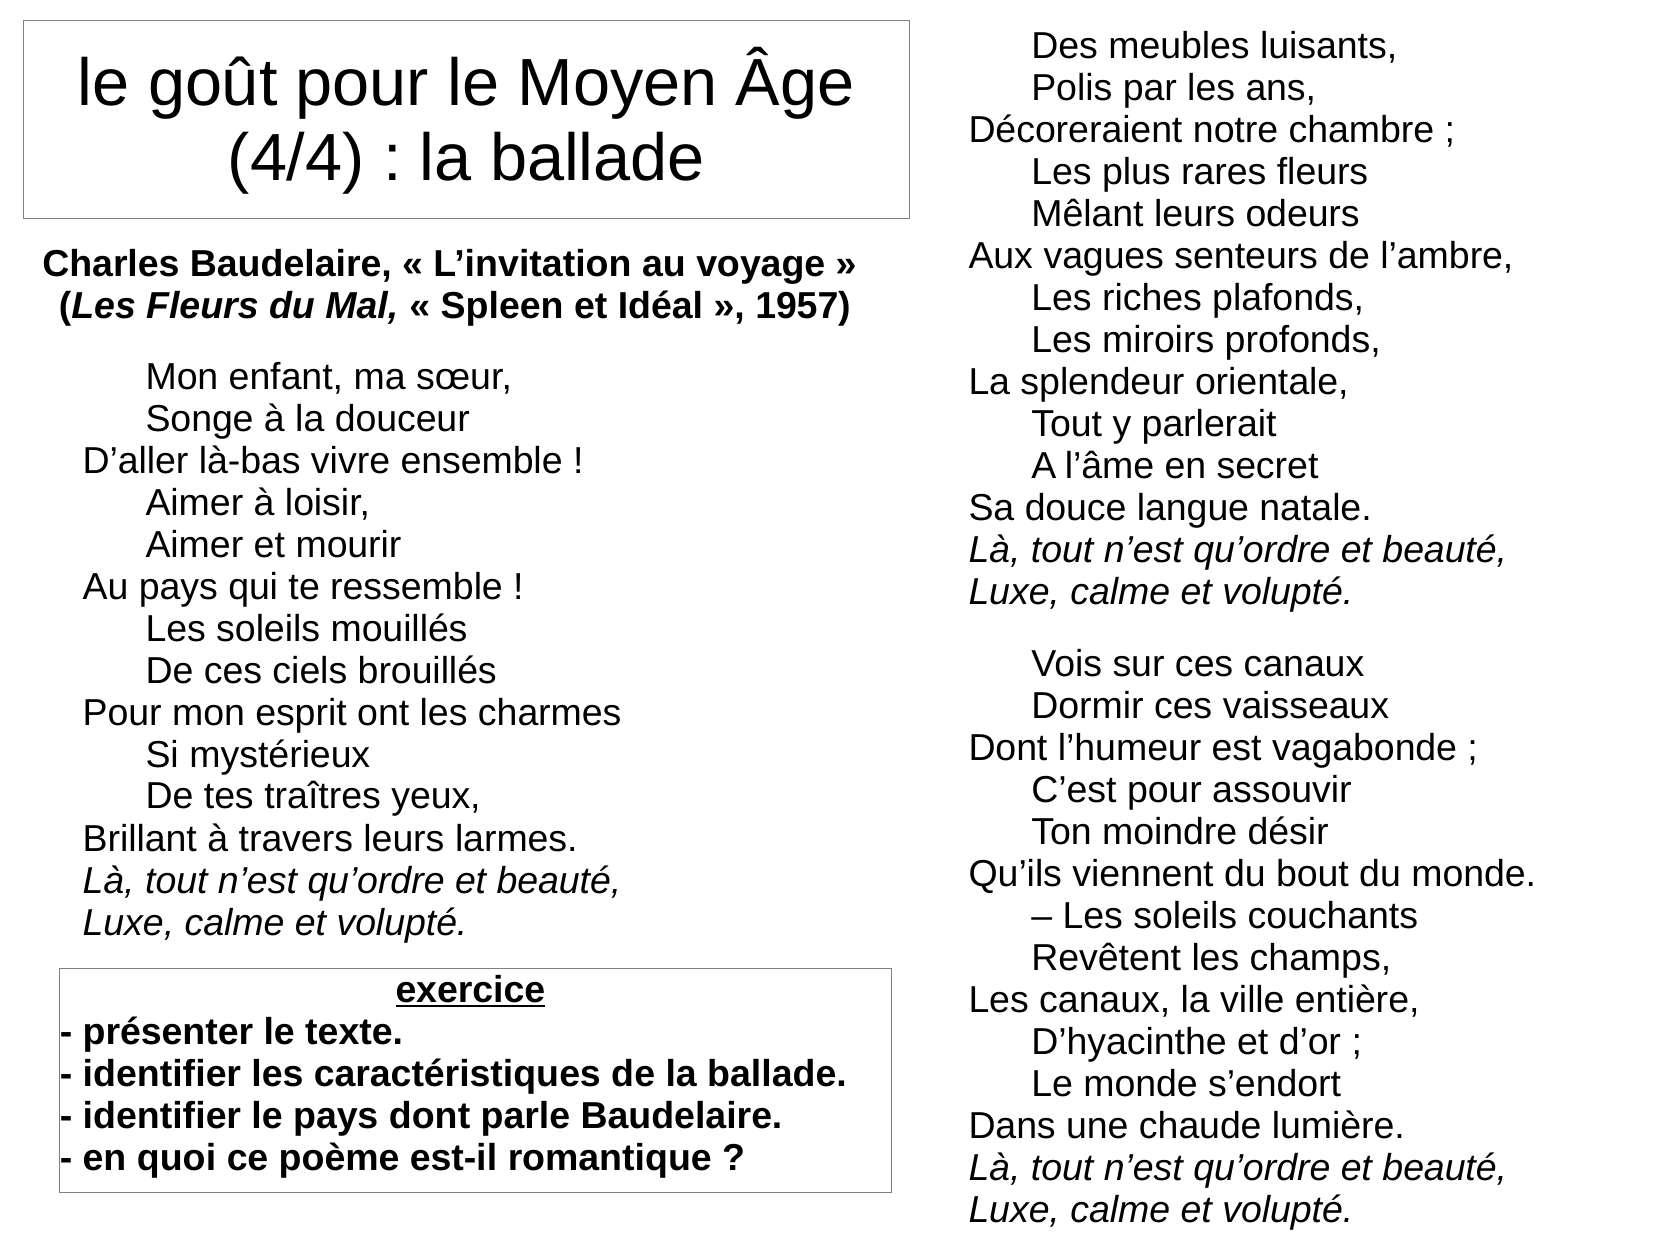

# le goût pour le Moyen Âge (4/4) : la ballade
      Des meubles luisants,
      Polis par les ans,
Décoreraient notre chambre ;
      Les plus rares fleurs
      Mêlant leurs odeurs
Aux vagues senteurs de l’ambre,
      Les riches plafonds,
      Les miroirs profonds,
La splendeur orientale,
      Tout y parlerait
      A l’âme en secret
Sa douce langue natale.
Là, tout n’est qu’ordre et beauté,
Luxe, calme et volupté.
      Vois sur ces canaux
      Dormir ces vaisseaux
Dont l’humeur est vagabonde ;
      C’est pour assouvir
      Ton moindre désir
Qu’ils viennent du bout du monde.
      – Les soleils couchants
      Revêtent les champs,
Les canaux, la ville entière,
      D’hyacinthe et d’or ;
      Le monde s’endort
Dans une chaude lumière.
Là, tout n’est qu’ordre et beauté,
Luxe, calme et volupté.
Charles Baudelaire, « L’invitation au voyage »
(Les Fleurs du Mal, « Spleen et Idéal », 1957)
      Mon enfant, ma sœur,
      Songe à la douceur
D’aller là-bas vivre ensemble !
      Aimer à loisir,
      Aimer et mourir
Au pays qui te ressemble !
      Les soleils mouillés
      De ces ciels brouillés
Pour mon esprit ont les charmes
      Si mystérieux
      De tes traîtres yeux,
Brillant à travers leurs larmes.
Là, tout n’est qu’ordre et beauté,
Luxe, calme et volupté.
exercice
- présenter le texte.
- identifier les caractéristiques de la ballade.
- identifier le pays dont parle Baudelaire.
- en quoi ce poème est-il romantique ?